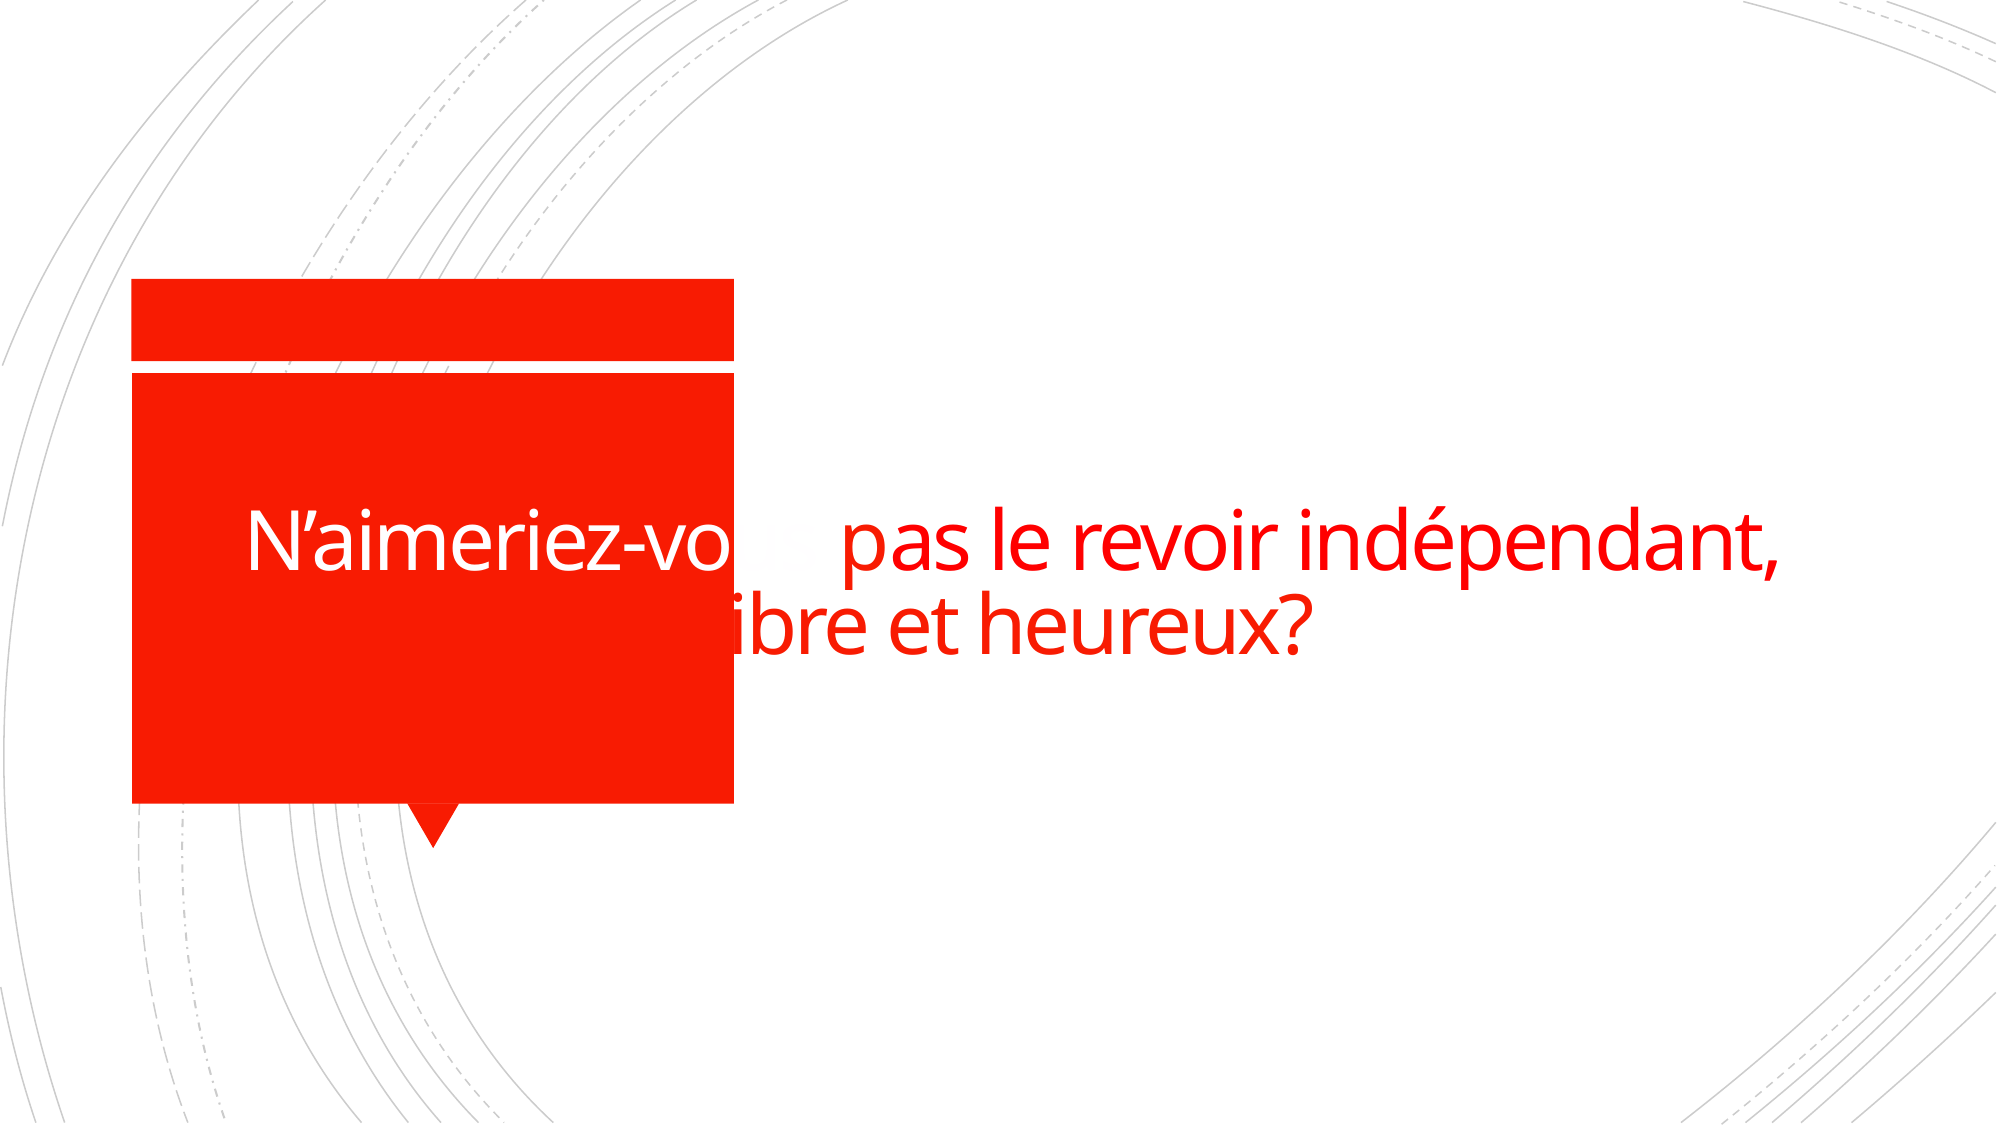

# N’aimeriez-vous pas le revoir indépendant, libre et heureux?